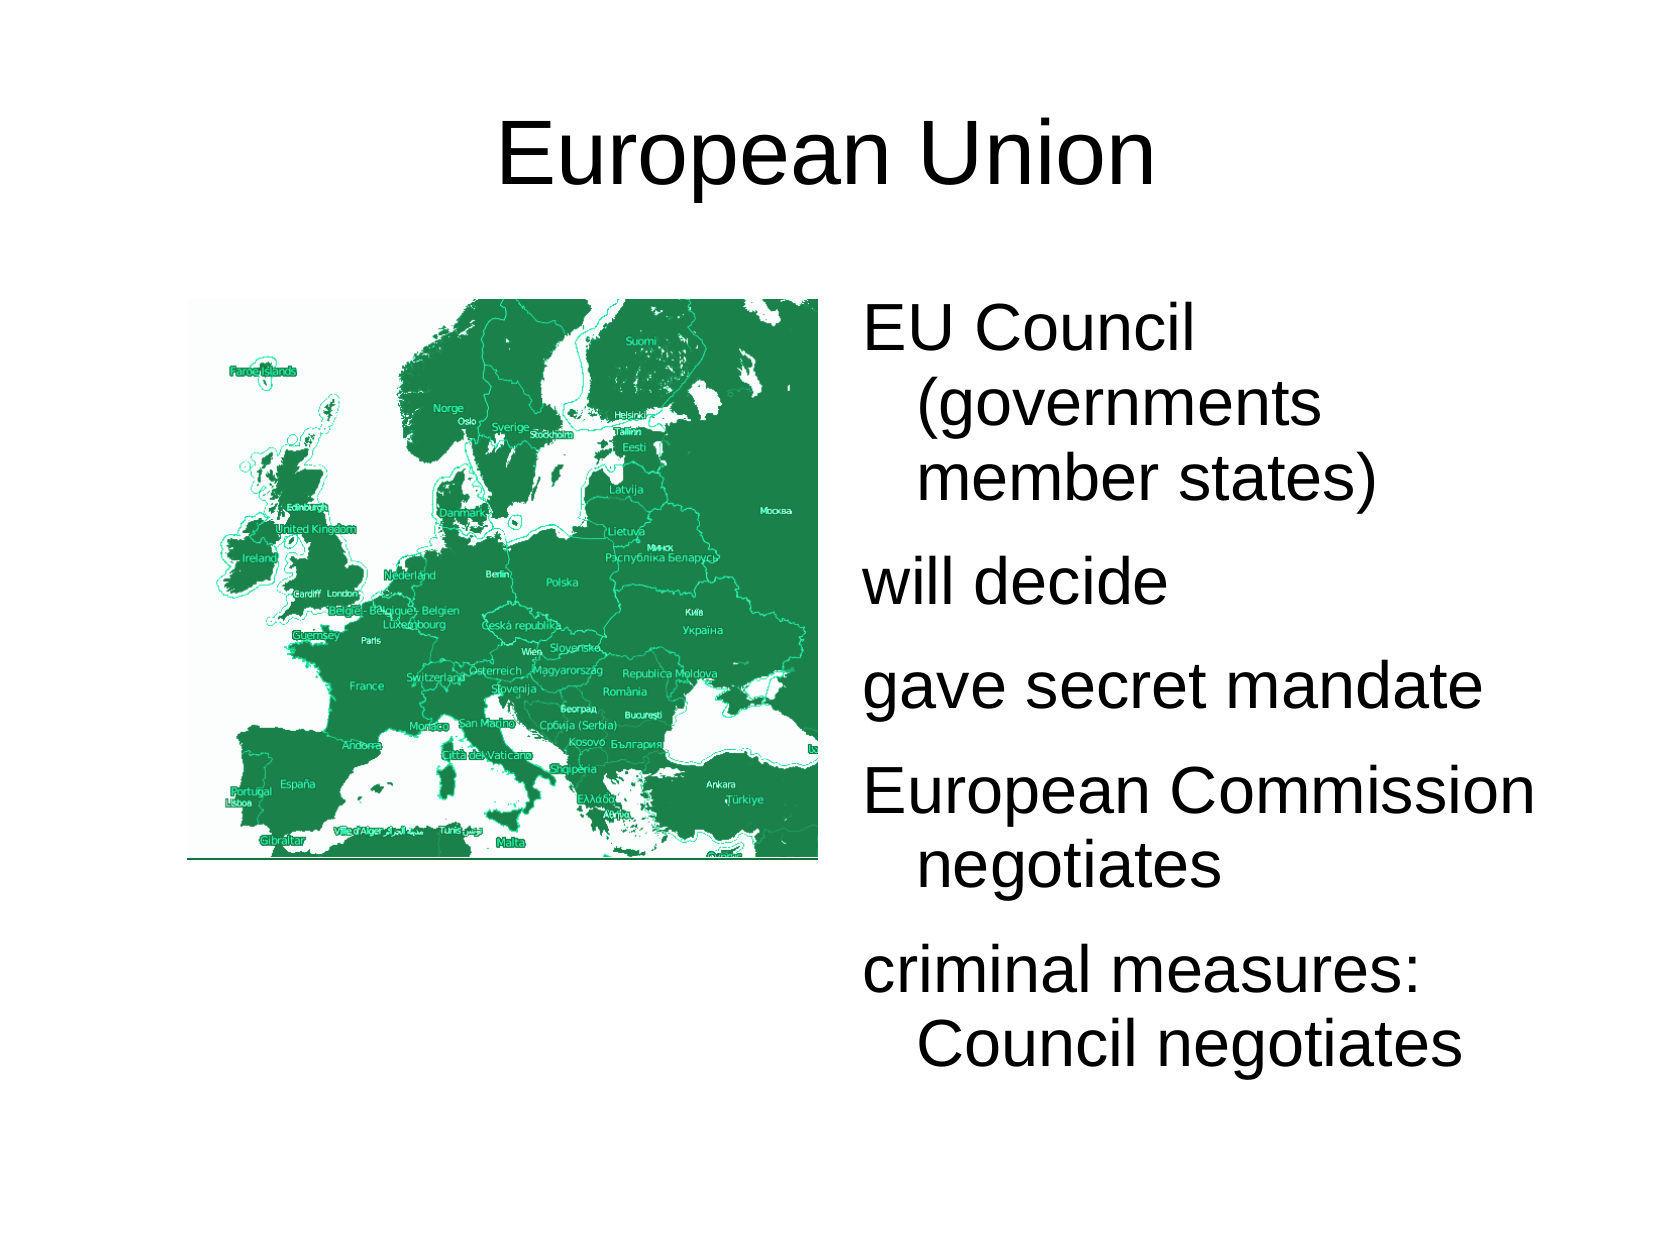

# European Union
EU Council (governments member states)
will decide
gave secret mandate
European Commission negotiates
criminal measures: Council negotiates